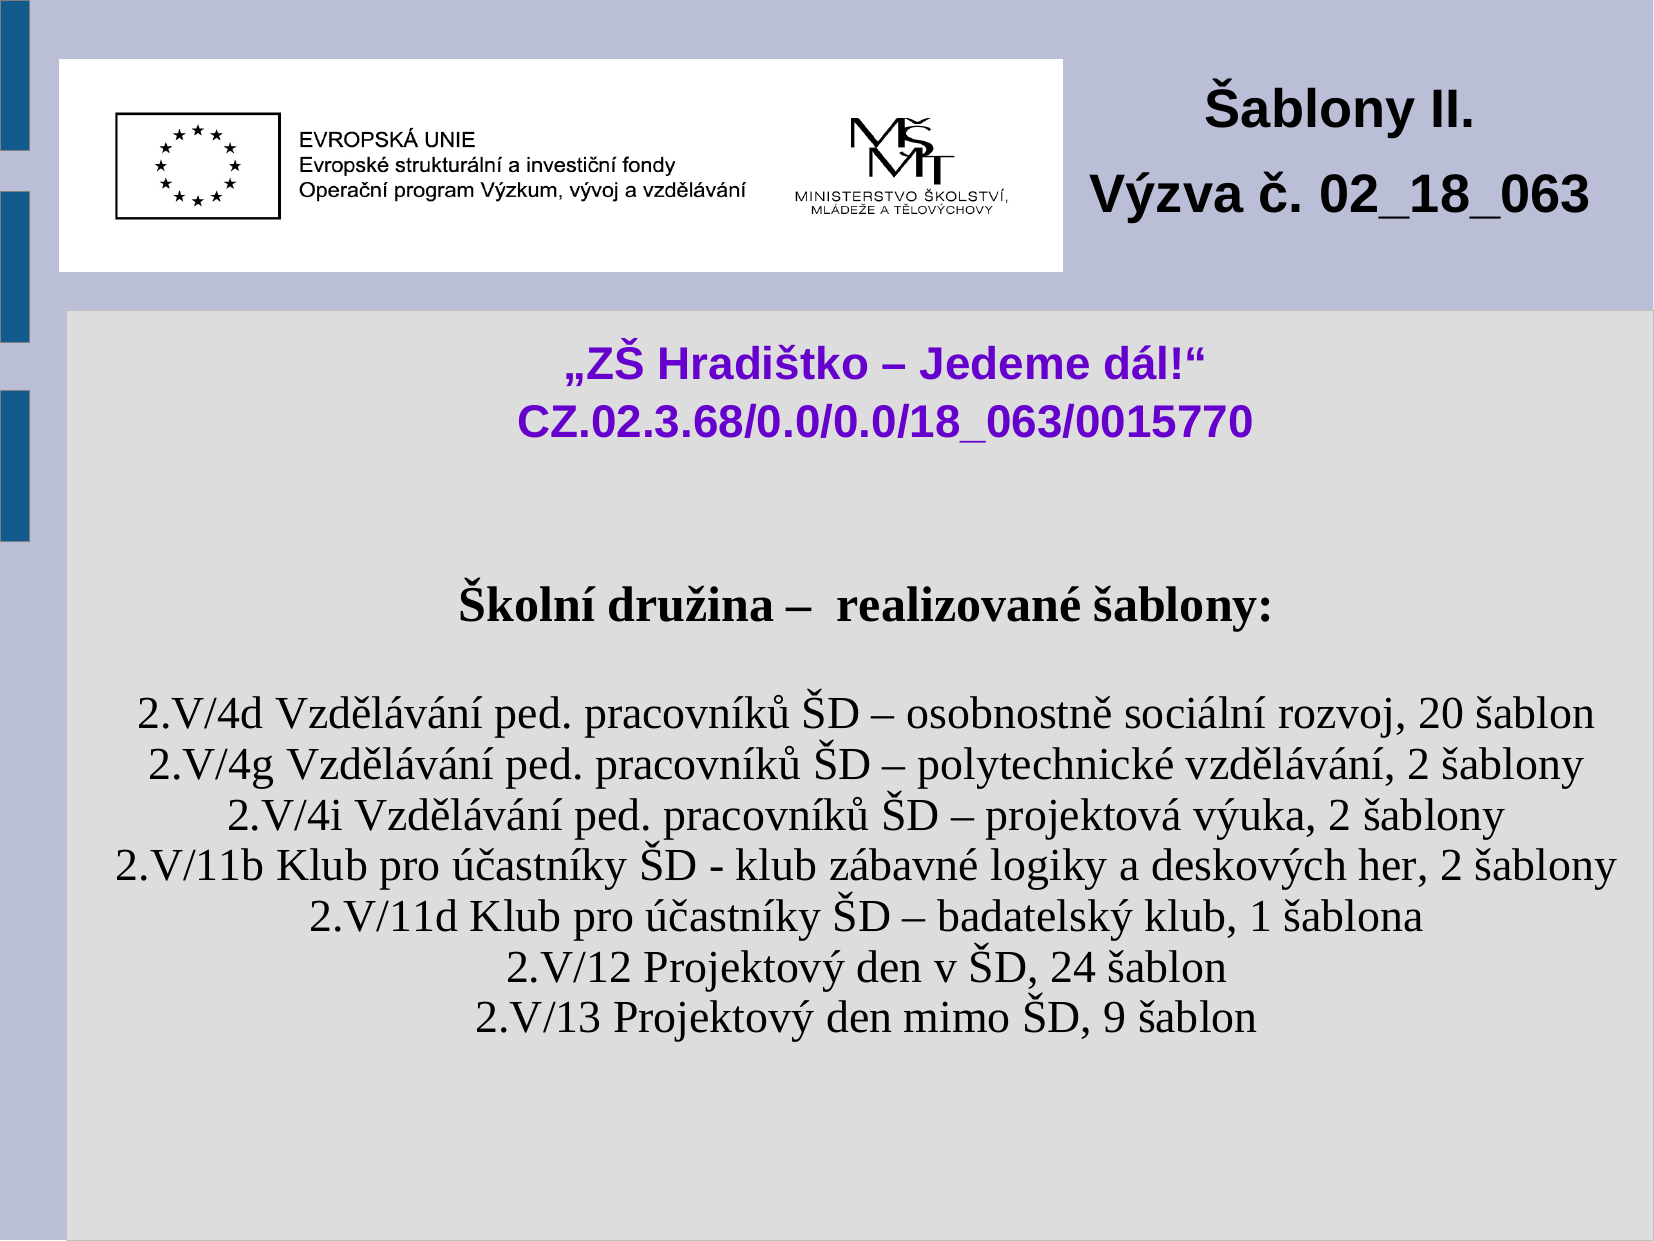

Šablony II.
Výzva č. 02_18_063
„ZŠ Hradištko – Jedeme dál!“
CZ.02.3.68/0.0/0.0/18_063/0015770
Školní družina – realizované šablony:
2.V/4d Vzdělávání ped. pracovníků ŠD – osobnostně sociální rozvoj, 20 šablon
2.V/4g Vzdělávání ped. pracovníků ŠD – polytechnické vzdělávání, 2 šablony
2.V/4i Vzdělávání ped. pracovníků ŠD – projektová výuka, 2 šablony
2.V/11b Klub pro účastníky ŠD - klub zábavné logiky a deskových her, 2 šablony
2.V/11d Klub pro účastníky ŠD – badatelský klub, 1 šablona
2.V/12 Projektový den v ŠD, 24 šablon
2.V/13 Projektový den mimo ŠD, 9 šablon
#